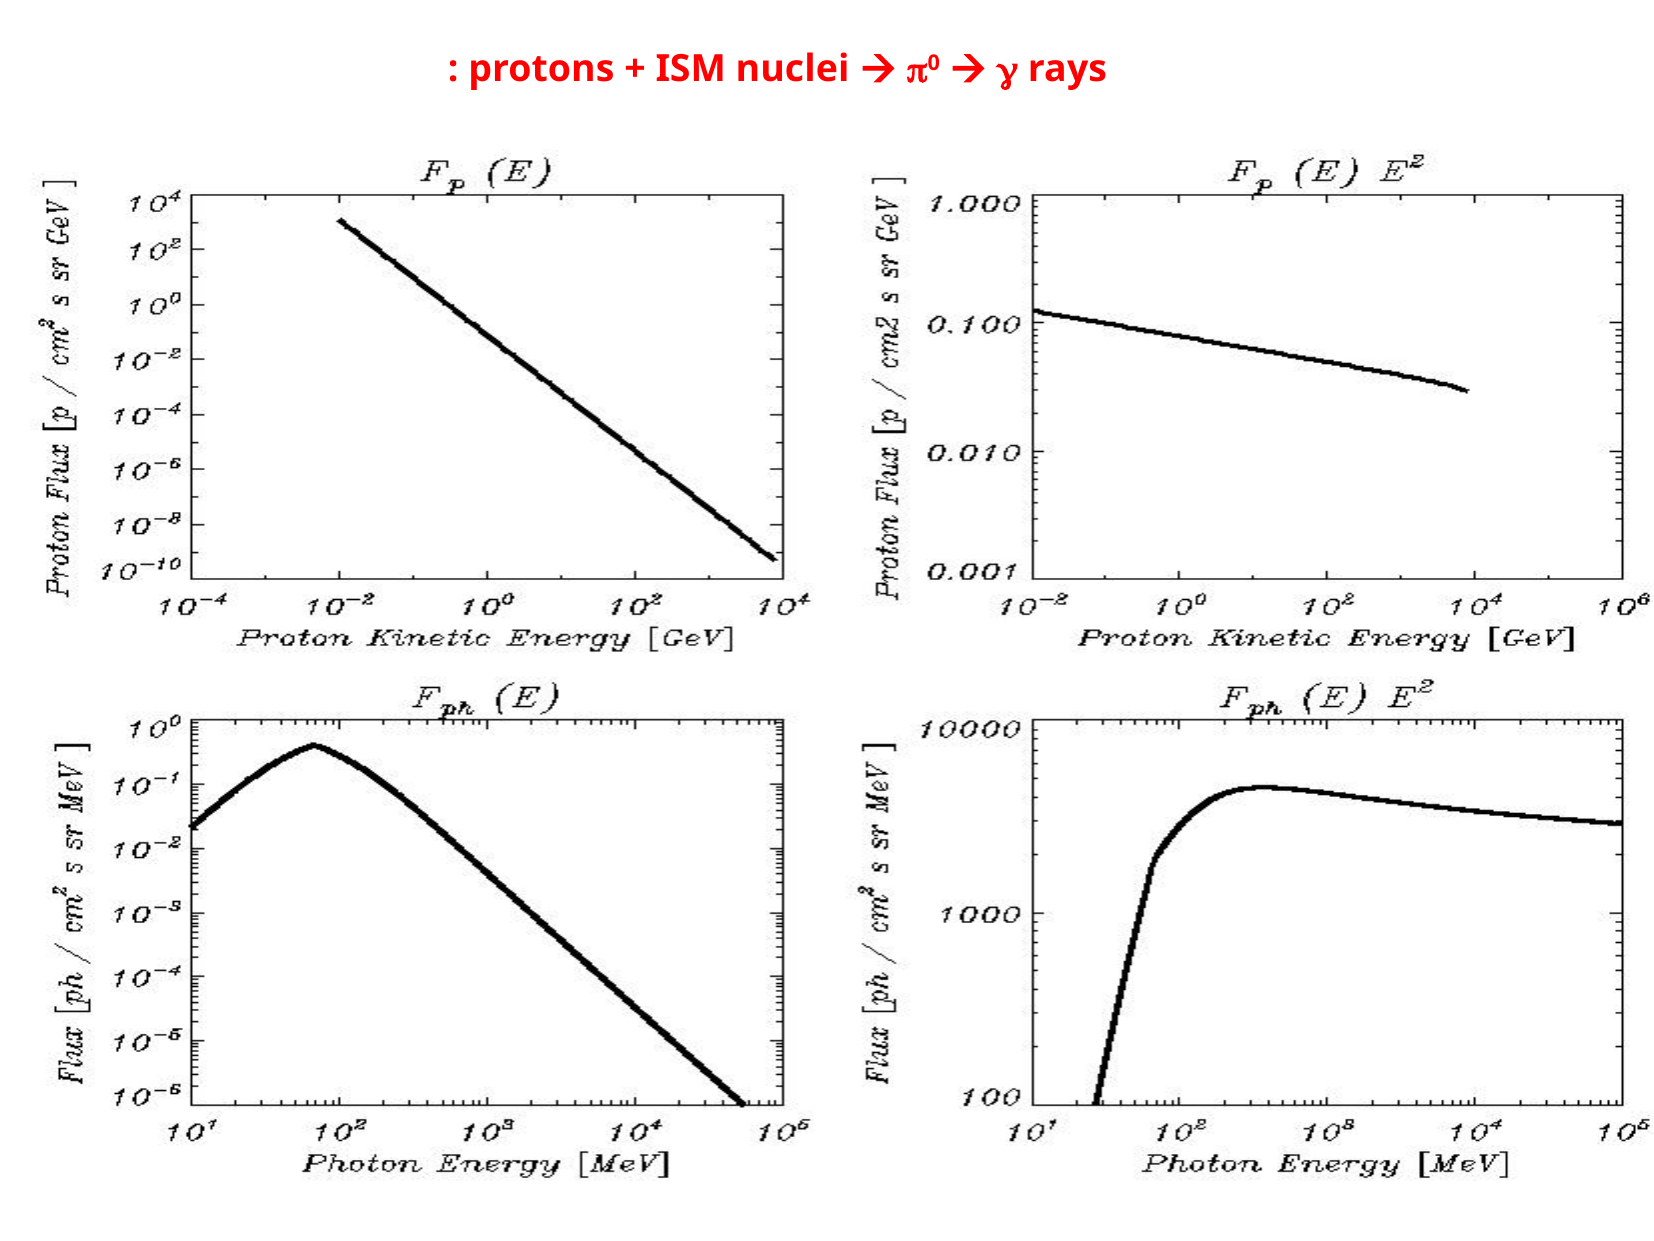

Neutral  decay : protons + ISM nuclei  0   rays